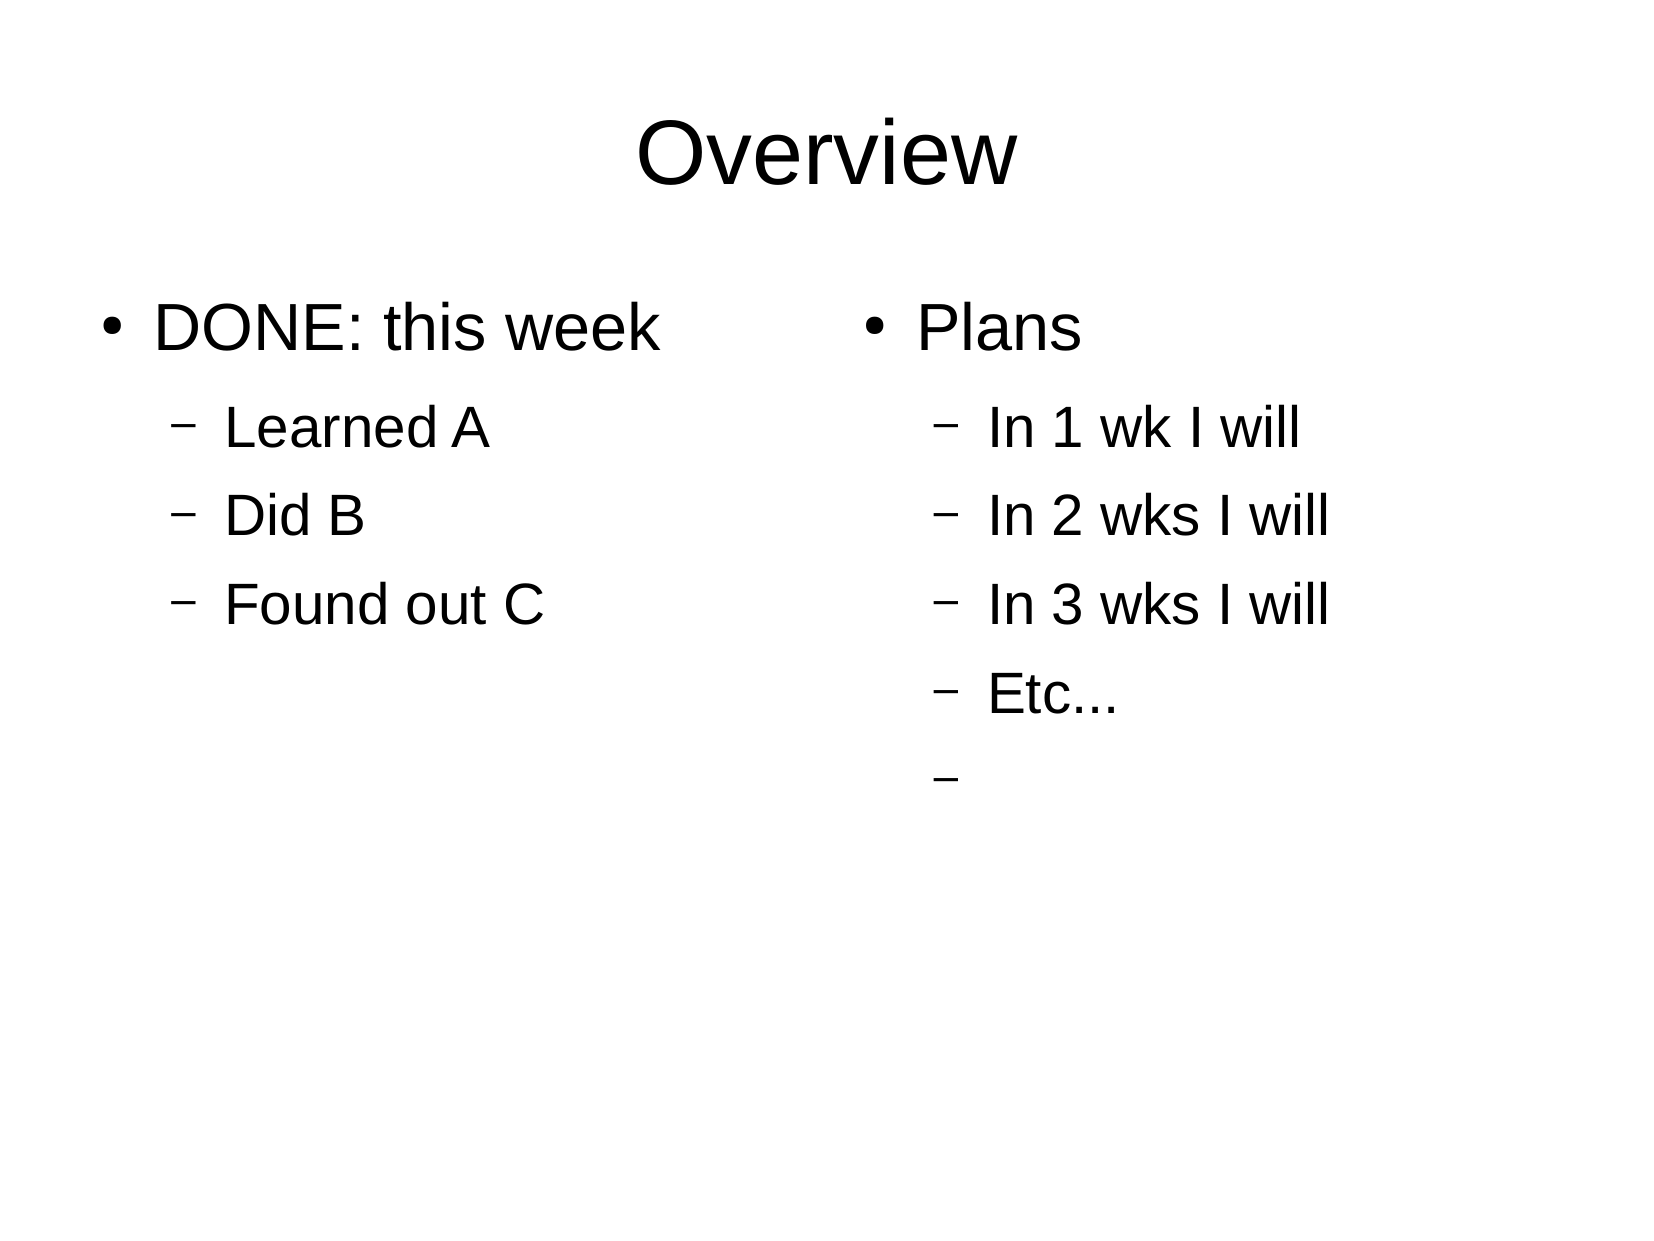

# Overview
DONE: this week
Learned A
Did B
Found out C
Plans
In 1 wk I will
In 2 wks I will
In 3 wks I will
Etc...